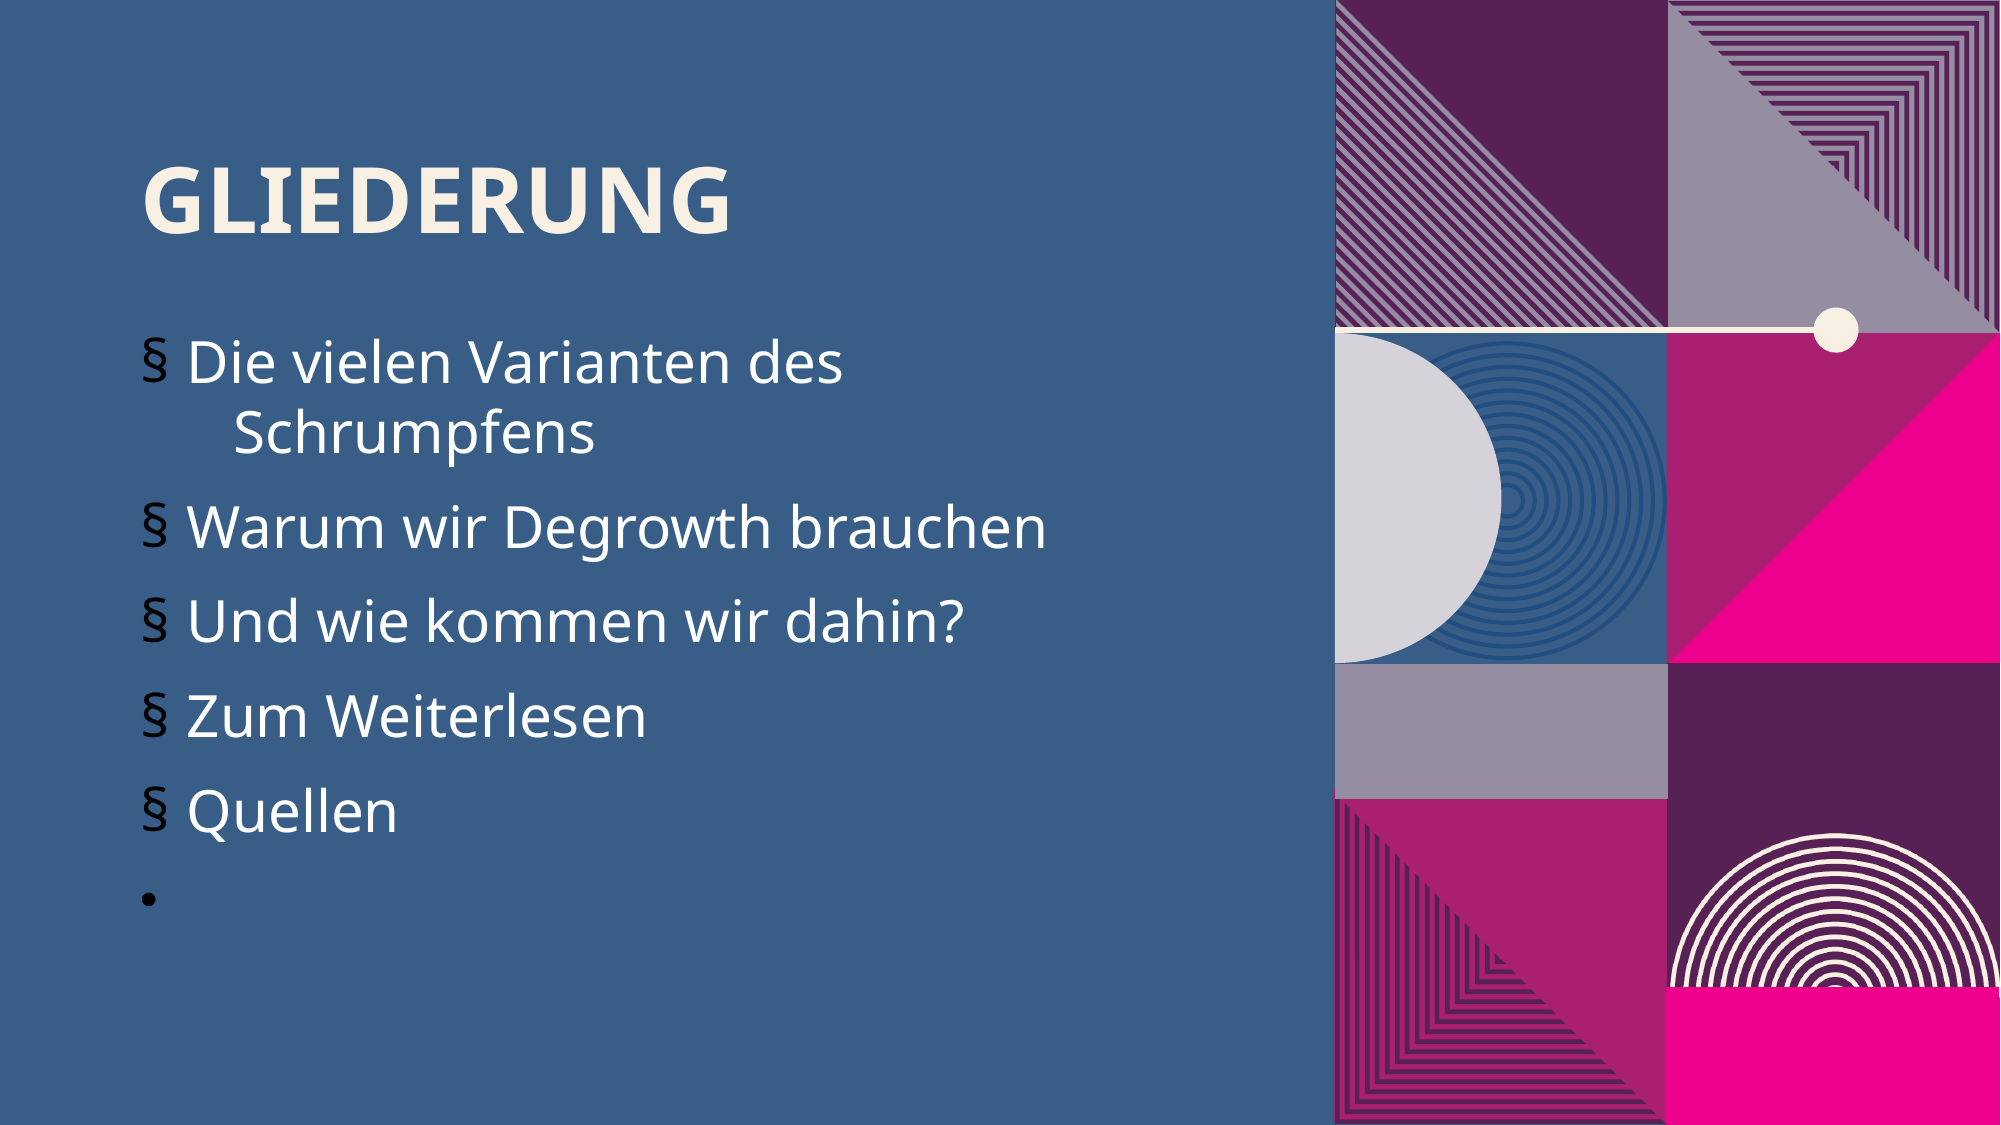

# Gliederung
Die vielen Varianten des Schrumpfens
Warum wir Degrowth brauchen
Und wie kommen wir dahin?
Zum Weiterlesen
Quellen